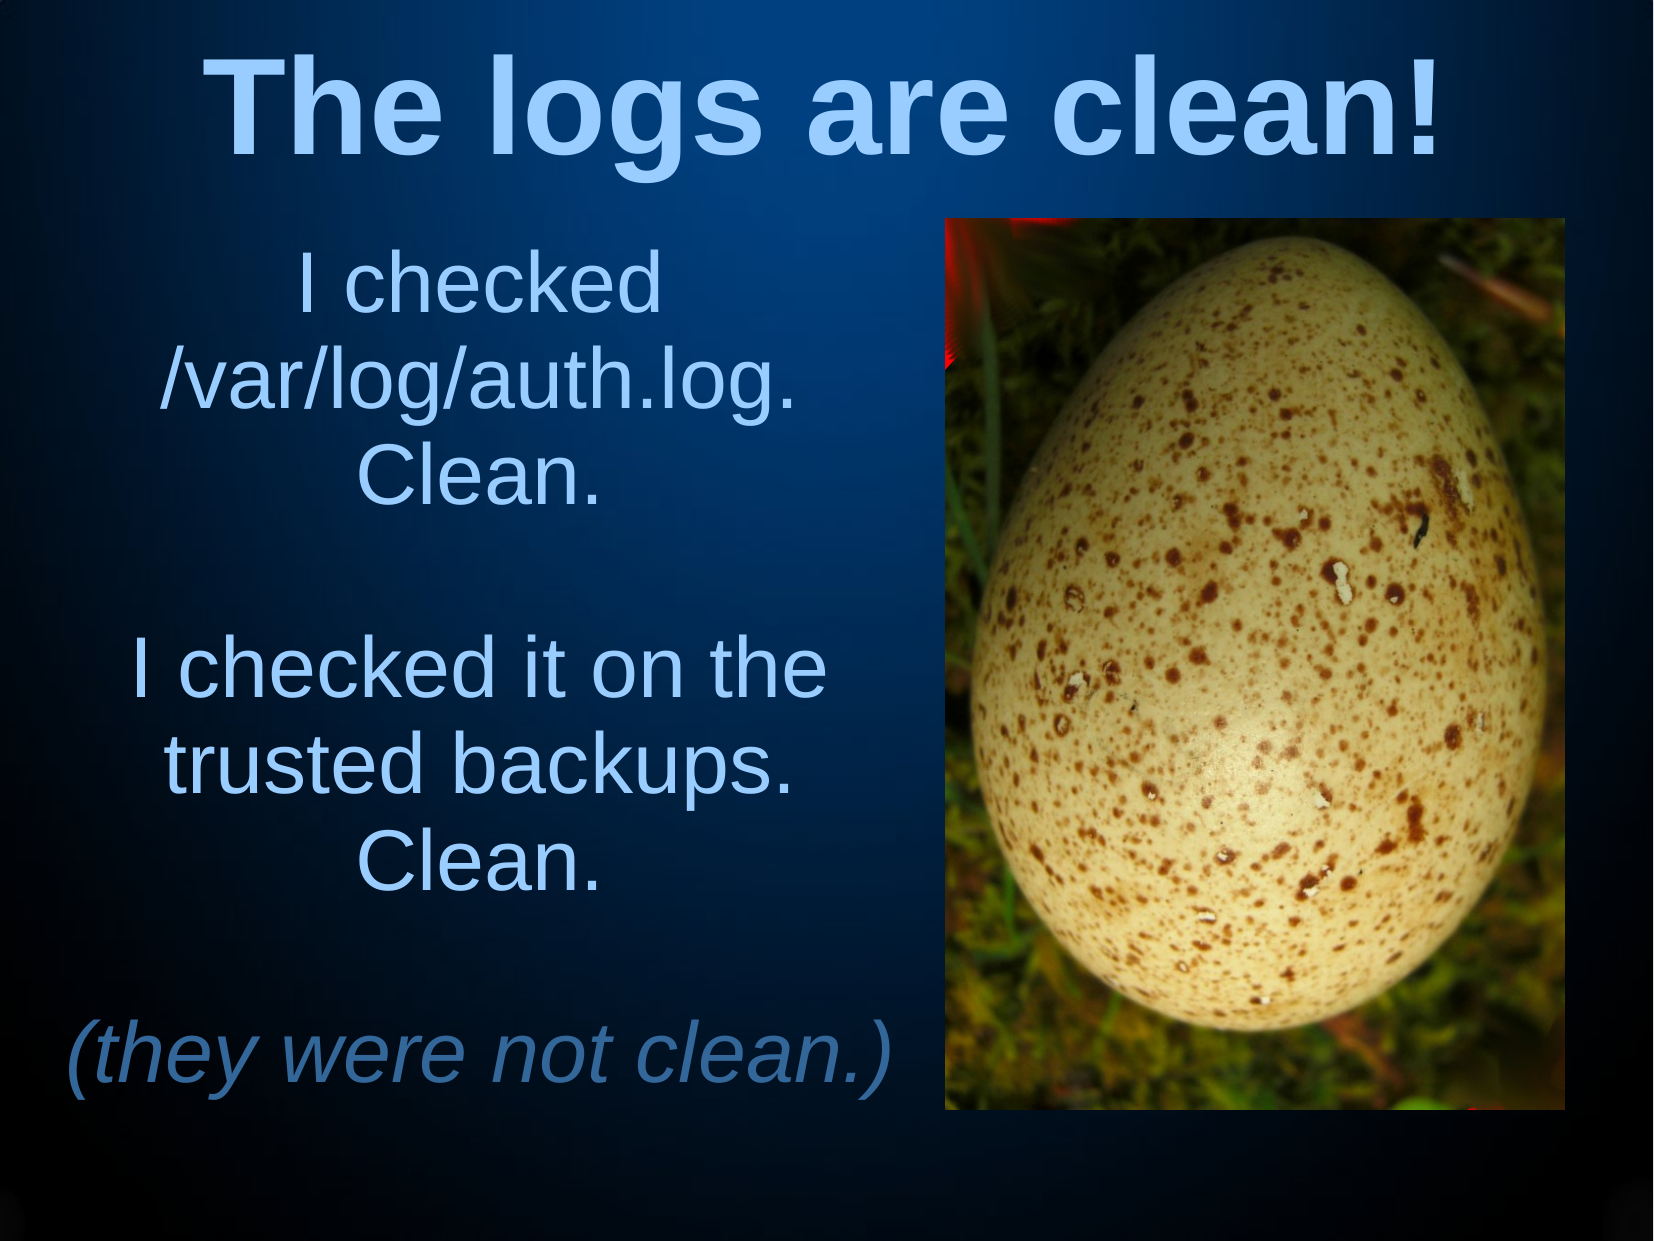

# The logs are clean!
I checked /var/log/auth.log. Clean.
I checked it on the trusted backups. Clean.
(they were not clean.)